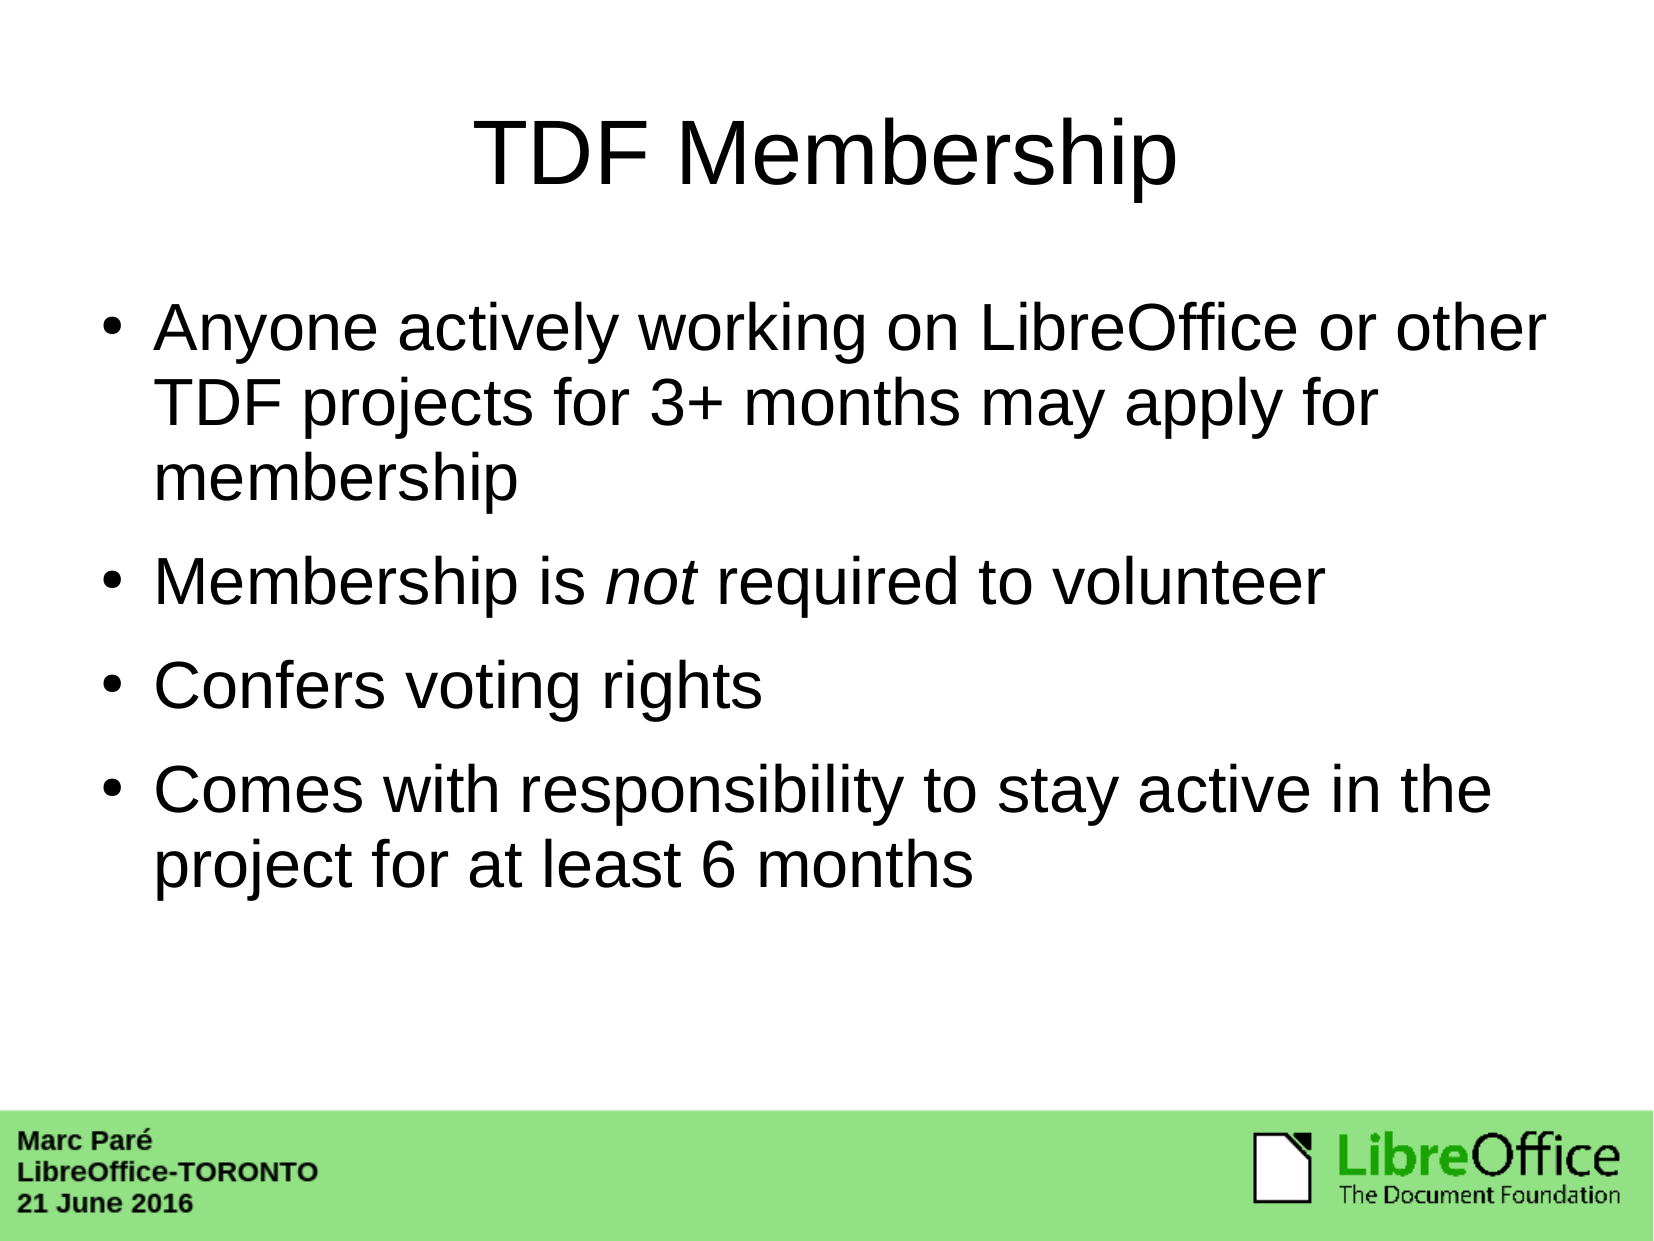

# TDF Membership
Anyone actively working on LibreOffice or other TDF projects for 3+ months may apply for membership
Membership is not required to volunteer
Confers voting rights
Comes with responsibility to stay active in the project for at least 6 months